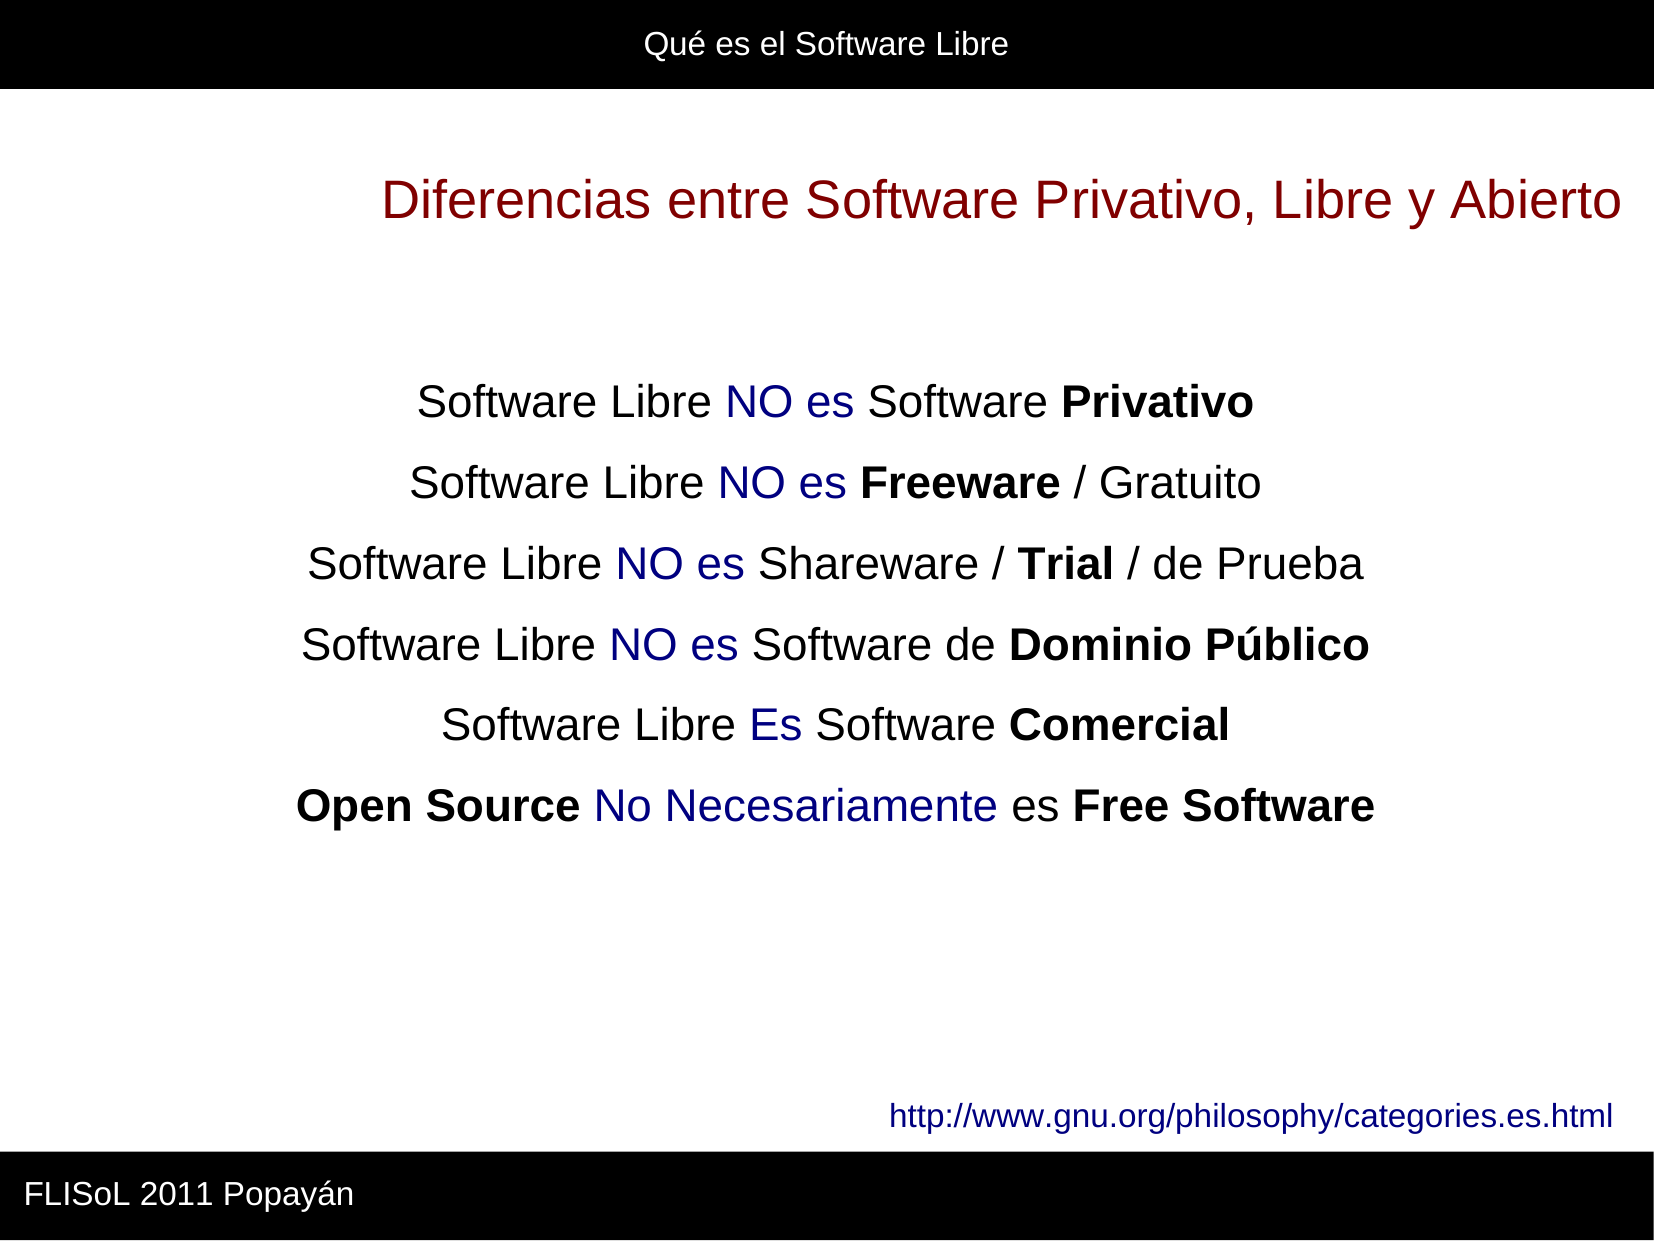

# Diferencias entre Software Privativo, Libre y Abierto
Software Libre NO es Software Privativo
Software Libre NO es Freeware / Gratuito
Software Libre NO es Shareware / Trial / de Prueba
Software Libre NO es Software de Dominio Público
Software Libre Es Software Comercial
Open Source No Necesariamente es Free Software
http://www.gnu.org/philosophy/categories.es.html